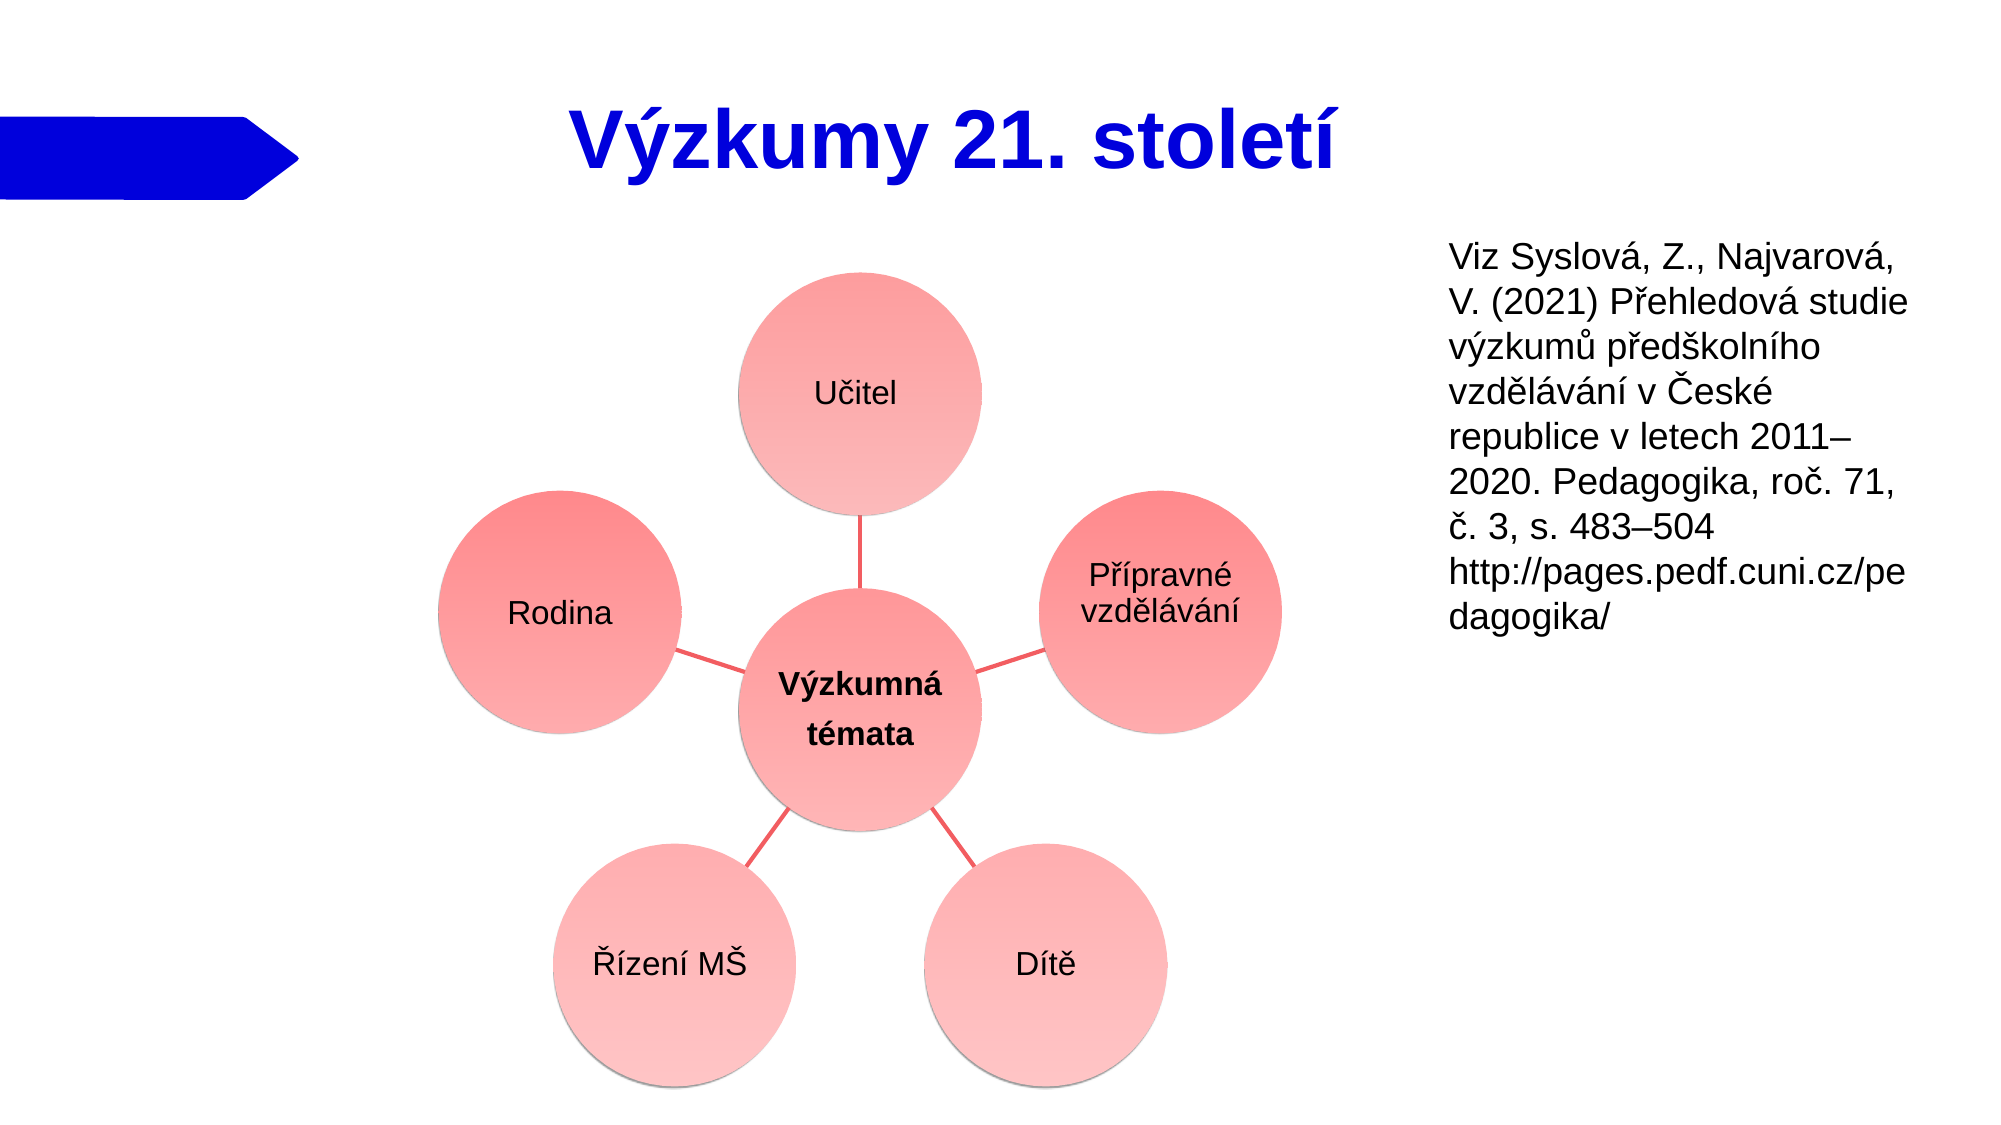

# Výzkumy 21. století
Viz Syslová, Z., Najvarová, V. (2021) Přehledová studie výzkumů předškolního vzdělávání v České republice v letech 2011–2020. Pedagogika, roč. 71, č. 3, s. 483–504 http://pages.pedf.cuni.cz/pedagogika/
Učitel
Rodina
Přípravné vzdělávání
Výzkumná
témata
Řízení MŠ
Dítě